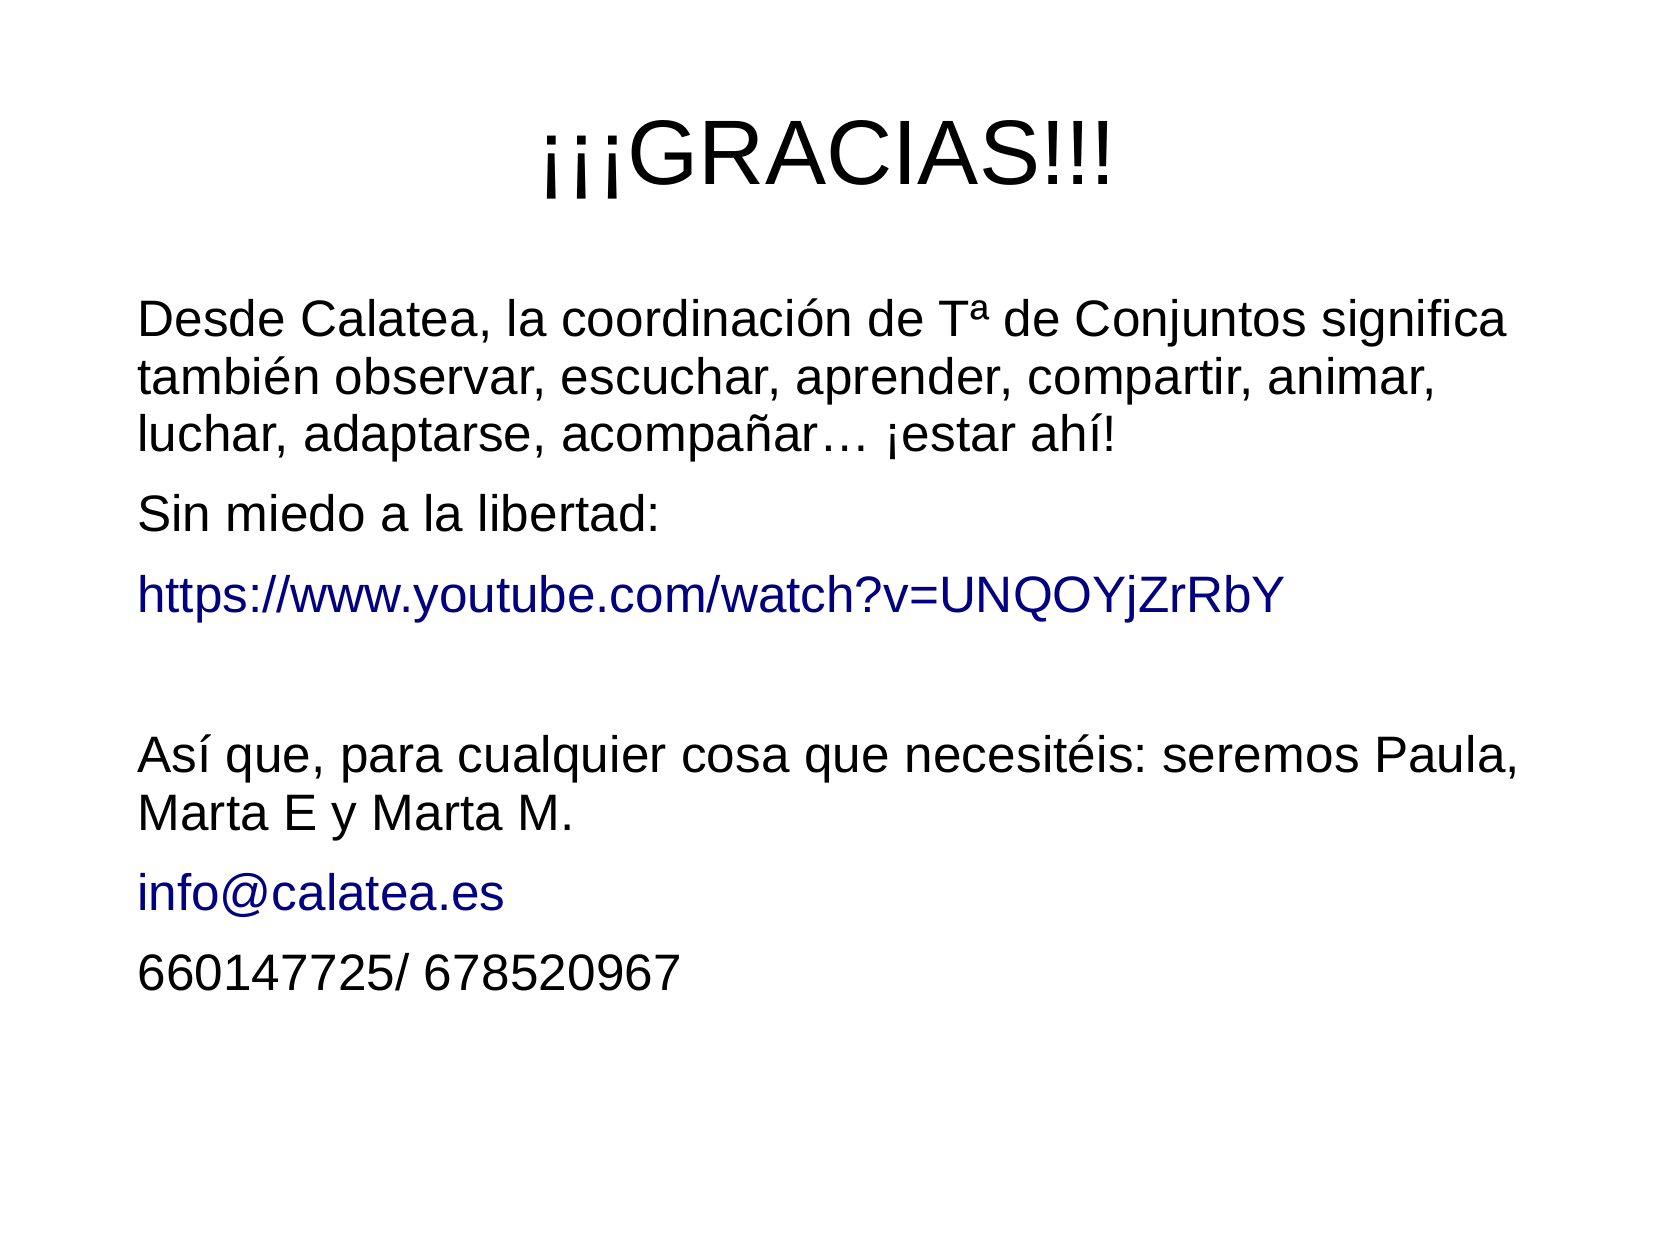

# ¡¡¡GRACIAS!!!
Desde Calatea, la coordinación de Tª de Conjuntos significa también observar, escuchar, aprender, compartir, animar, luchar, adaptarse, acompañar… ¡estar ahí!
Sin miedo a la libertad:
https://www.youtube.com/watch?v=UNQOYjZrRbY
Así que, para cualquier cosa que necesitéis: seremos Paula, Marta E y Marta M.
info@calatea.es
660147725/ 678520967